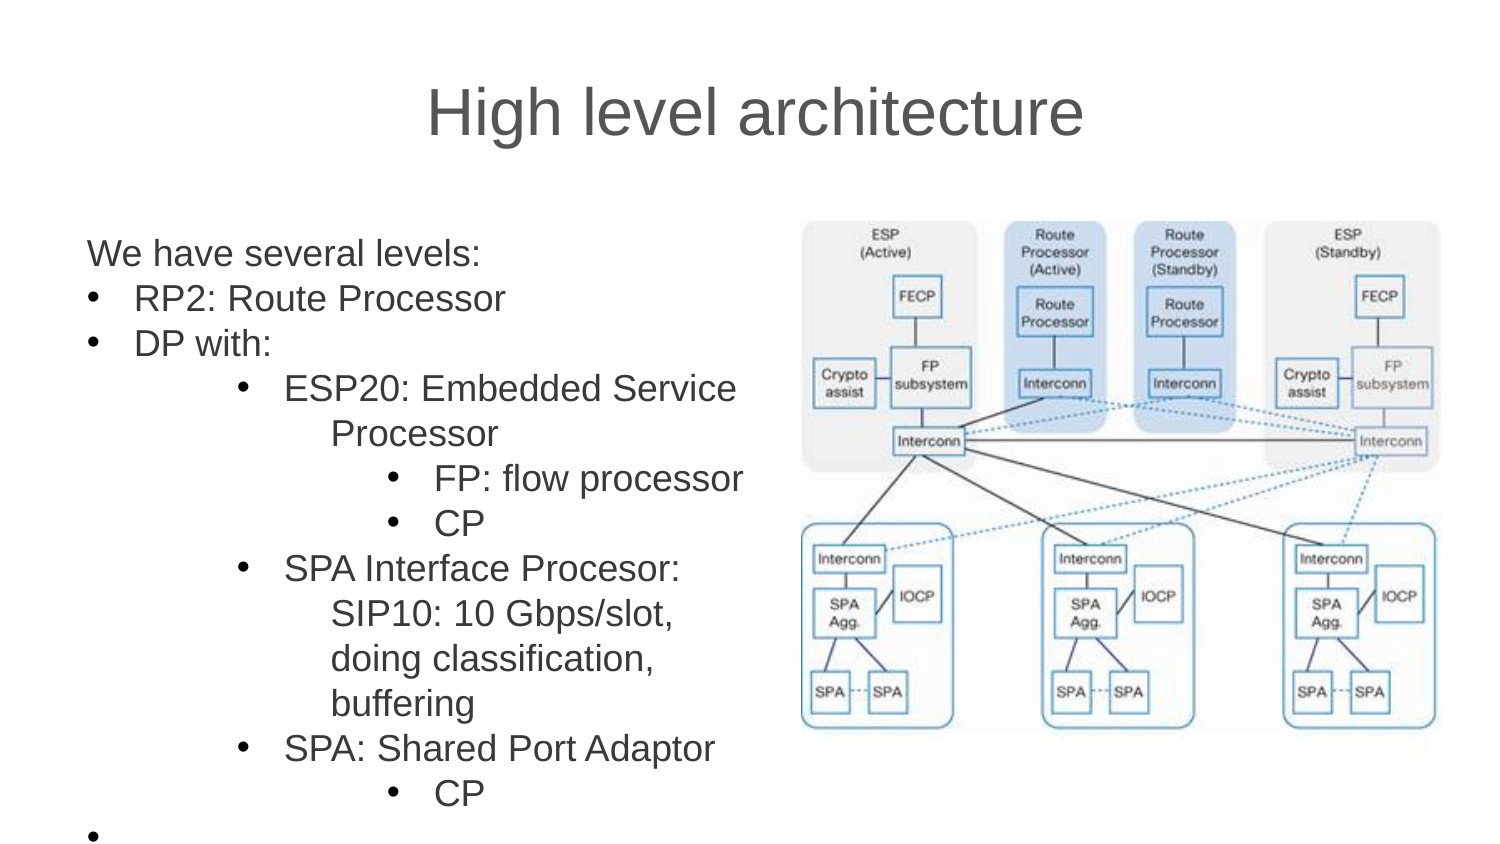

High level architecture
#
We have several levels:
RP2: Route Processor
DP with:
ESP20: Embedded Service Processor
FP: flow processor
CP
SPA Interface Procesor: SIP10: 10 Gbps/slot, doing classification, buffering
SPA: Shared Port Adaptor
CP